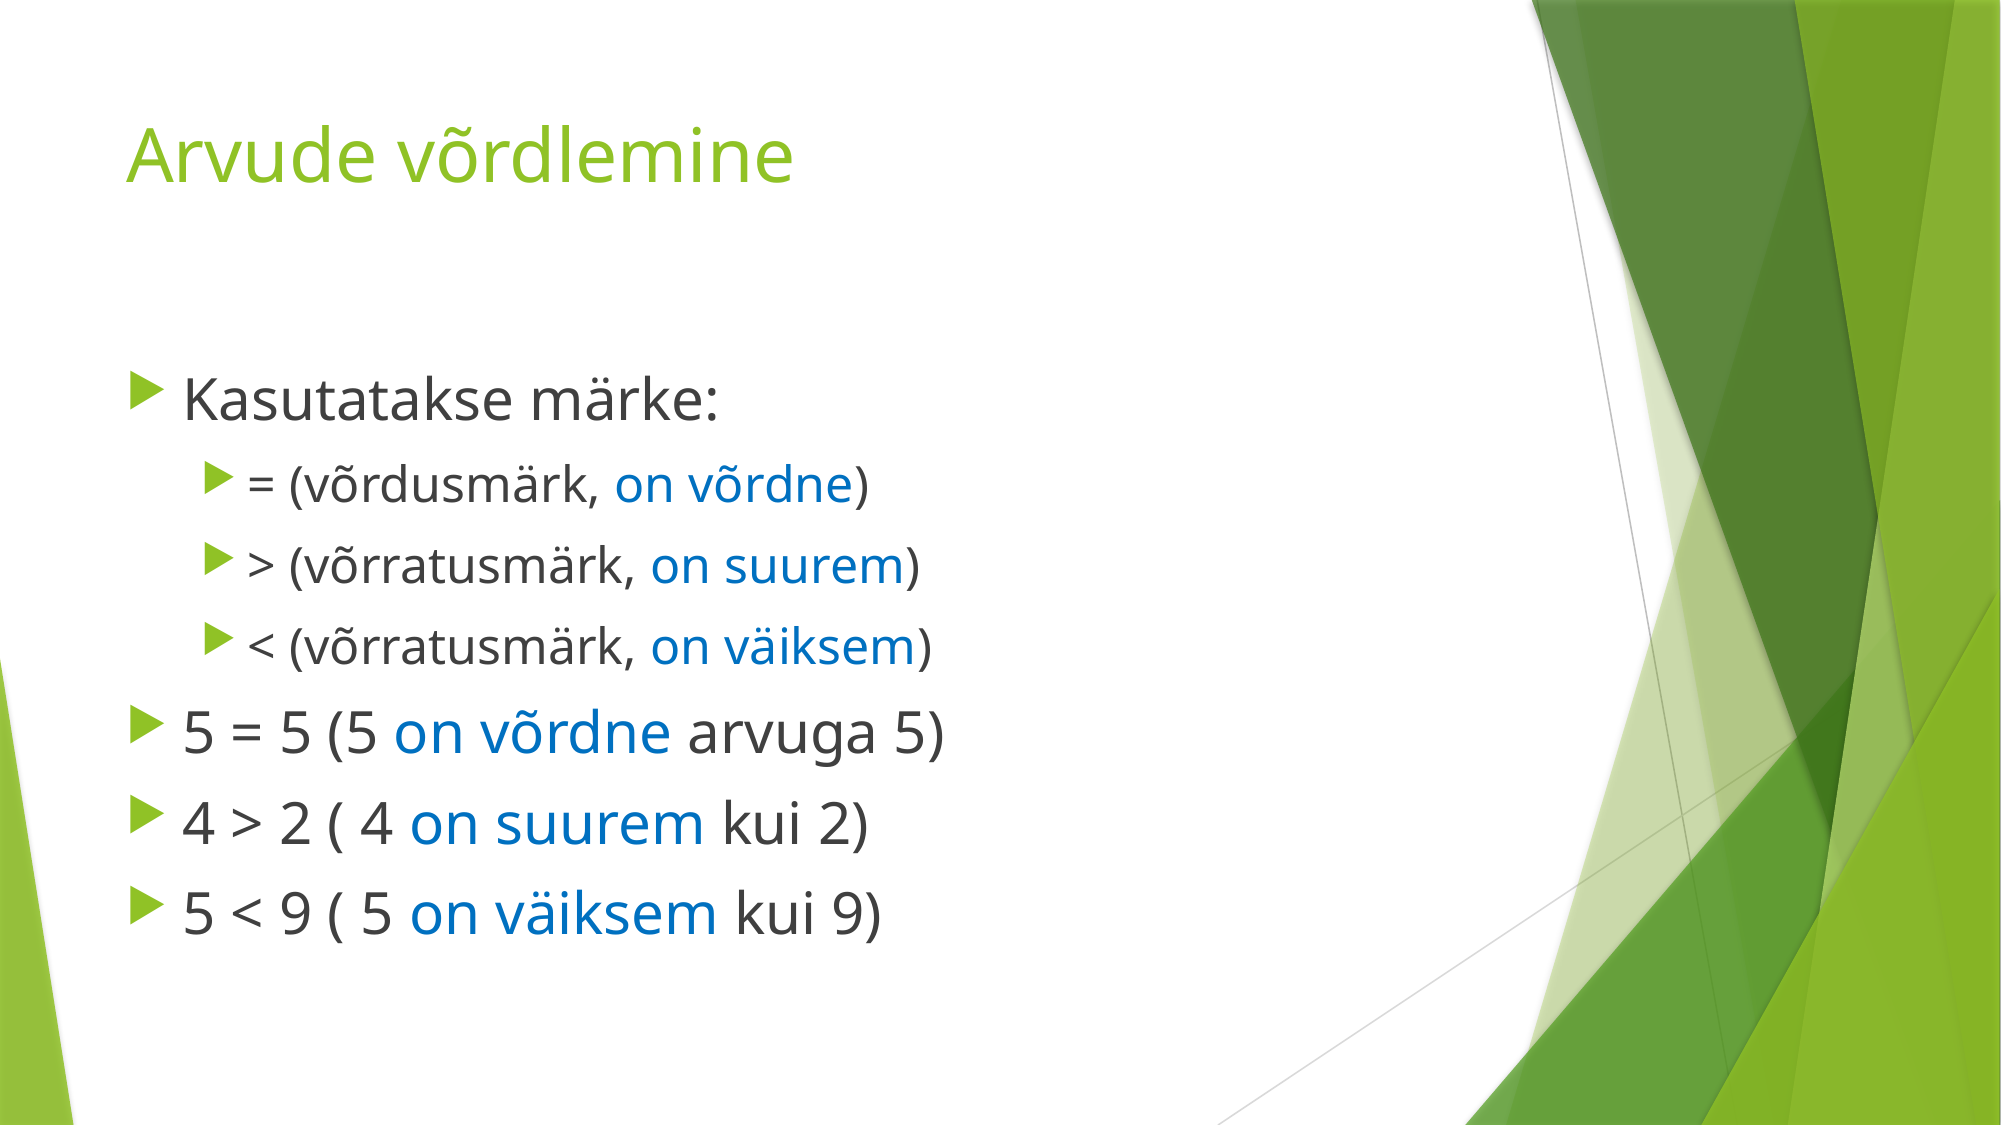

# Arvude võrdlemine
Kasutatakse märke:
= (võrdusmärk, on võrdne)
> (võrratusmärk, on suurem)
< (võrratusmärk, on väiksem)
5 = 5 (5 on võrdne arvuga 5)
4 > 2 ( 4 on suurem kui 2)
5 < 9 ( 5 on väiksem kui 9)